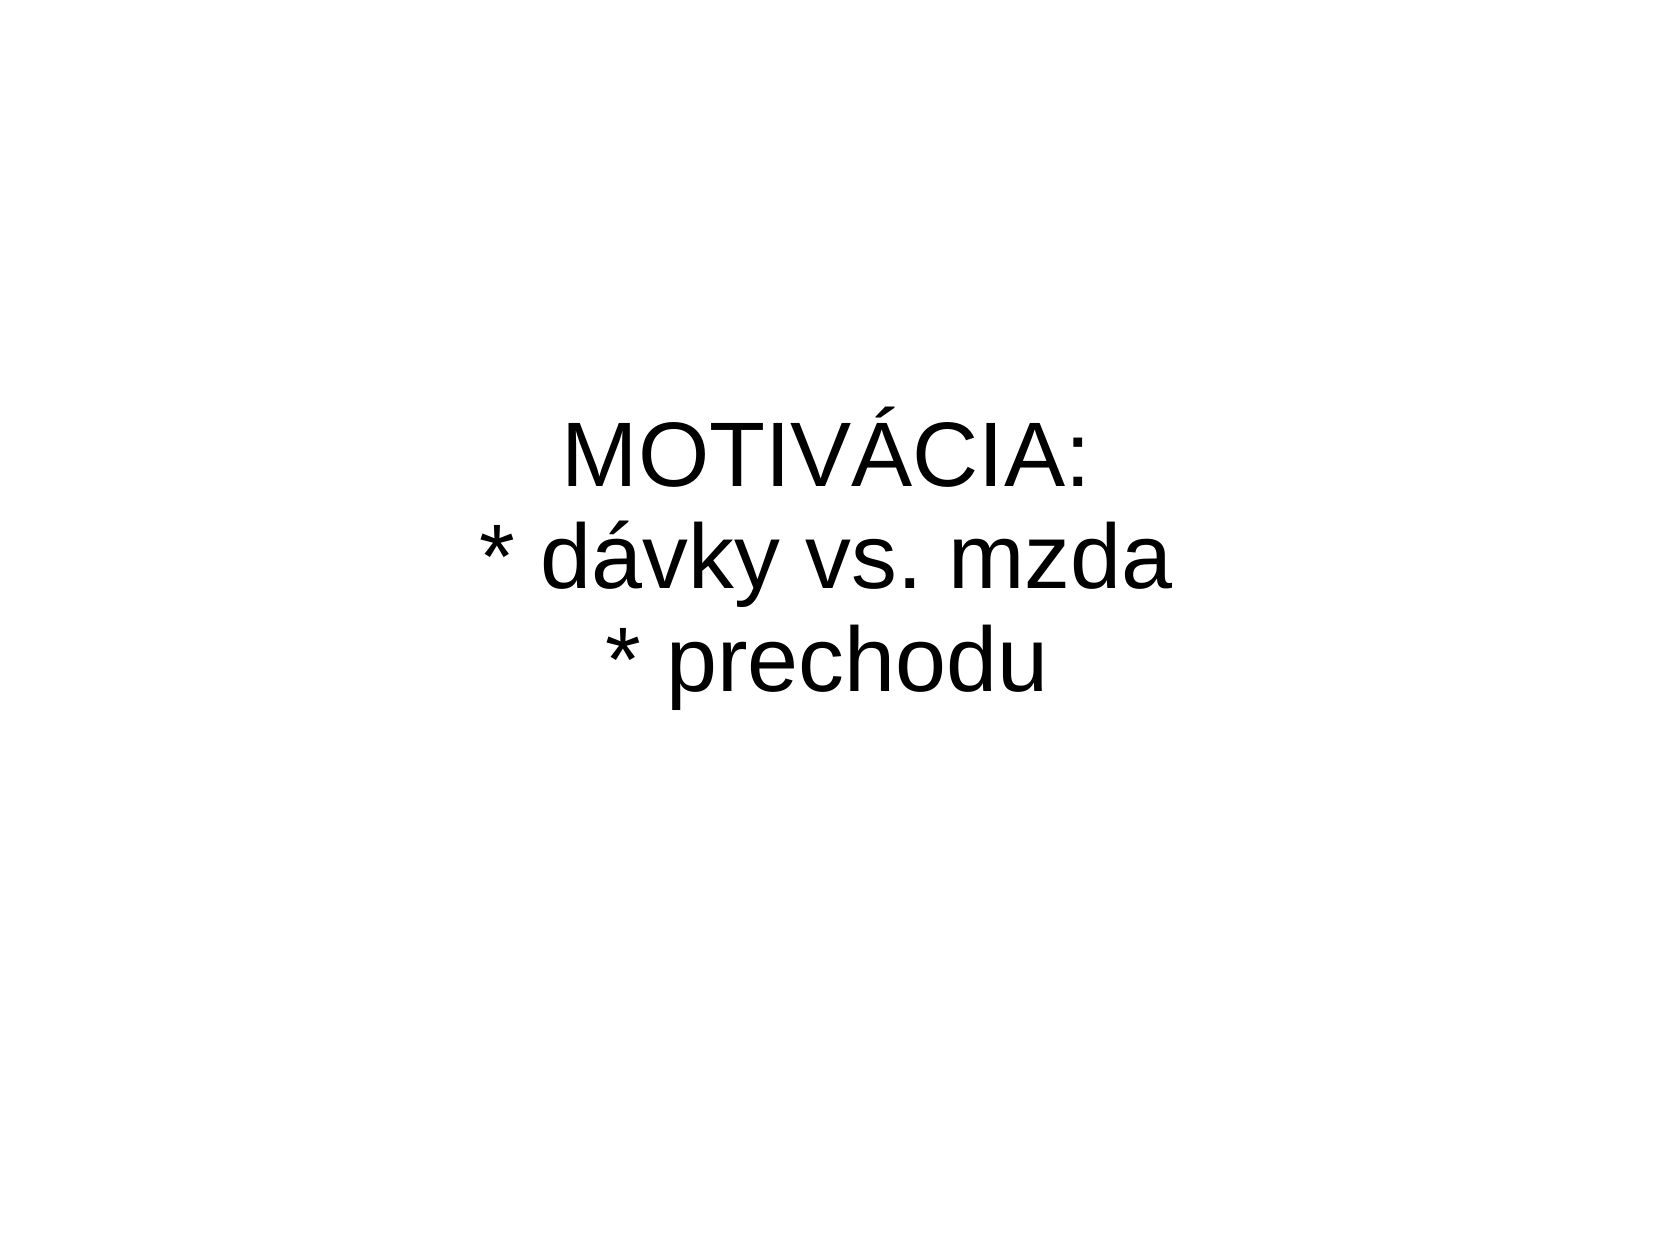

#
MOTIVÁCIA:
* dávky vs. mzda
* prechodu